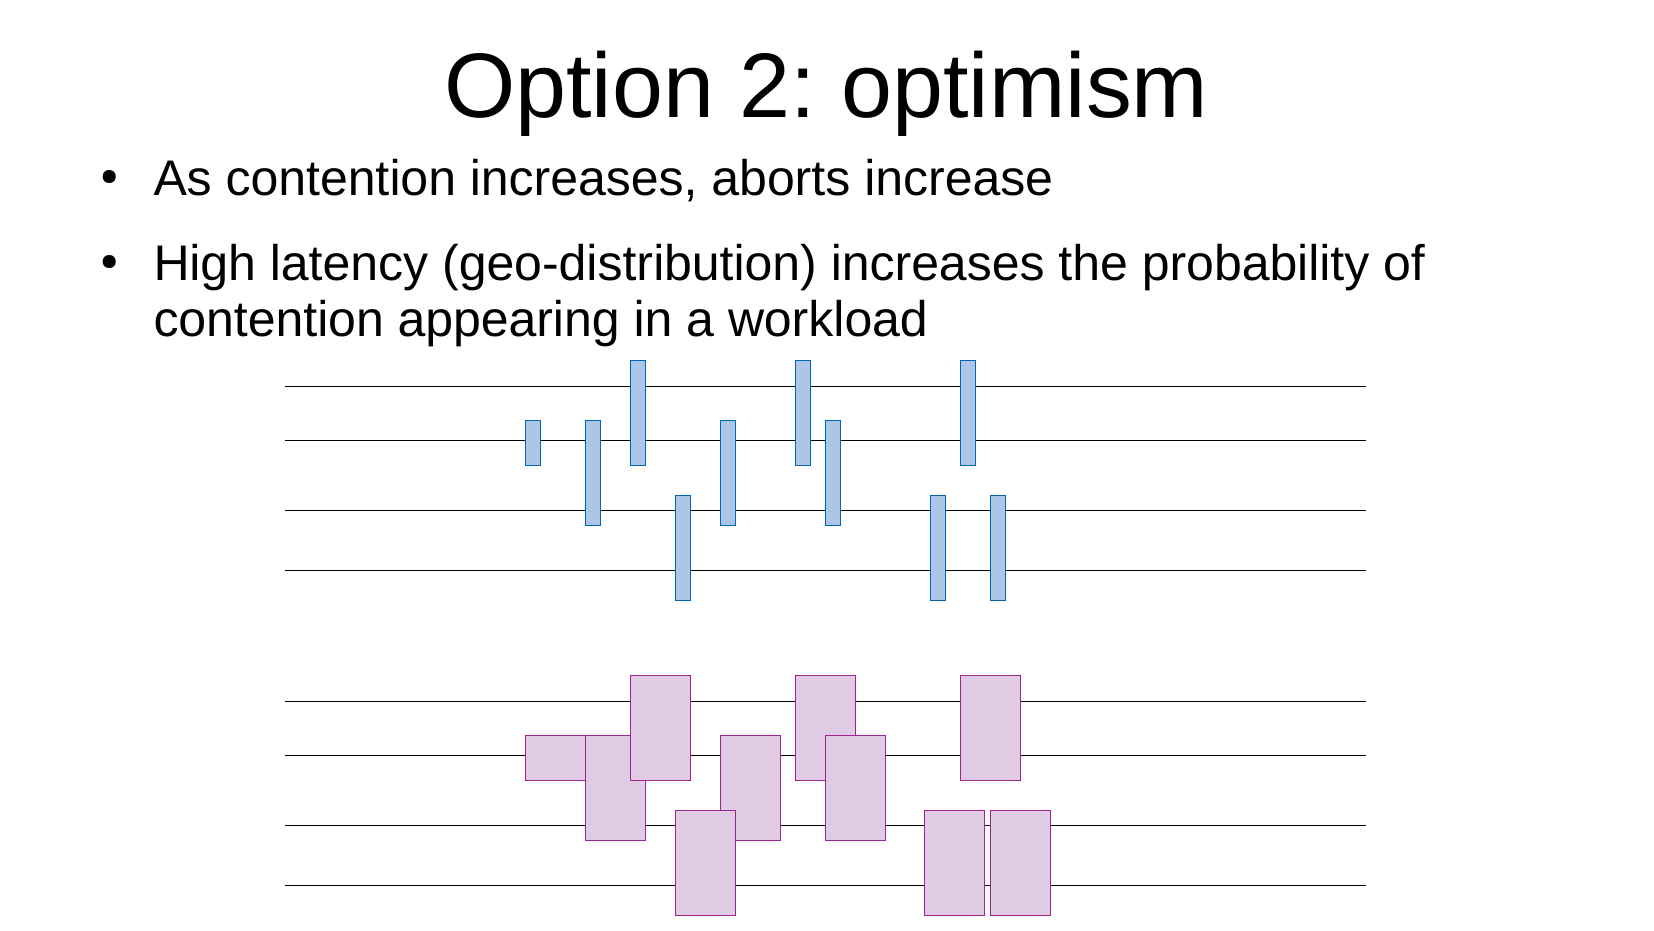

Option 2: optimism
# As contention increases, aborts increase
High latency (geo-distribution) increases the probability of contention appearing in a workload